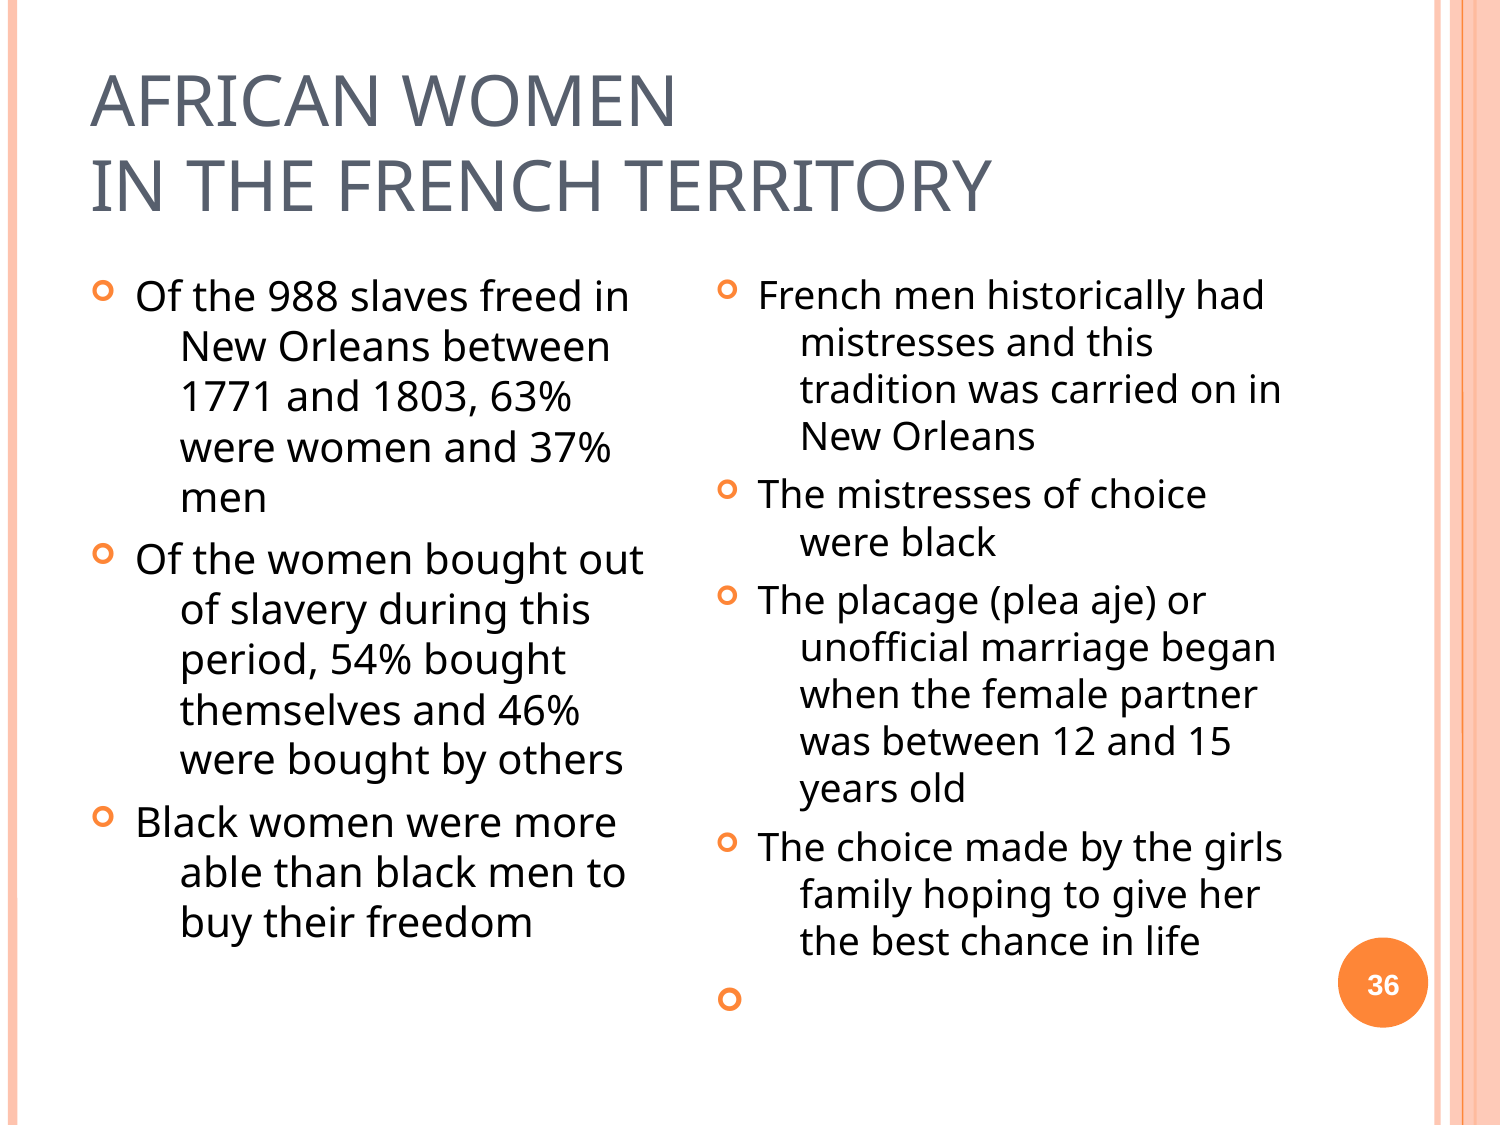

# African Women in the French Territory
Of the 988 slaves freed in New Orleans between 1771 and 1803, 63% were women and 37% men
Of the women bought out of slavery during this period, 54% bought themselves and 46% were bought by others
Black women were more able than black men to buy their freedom
French men historically had mistresses and this tradition was carried on in New Orleans
The mistresses of choice were black
The placage (plea aje) or unofficial marriage began when the female partner was between 12 and 15 years old
The choice made by the girls family hoping to give her the best chance in life